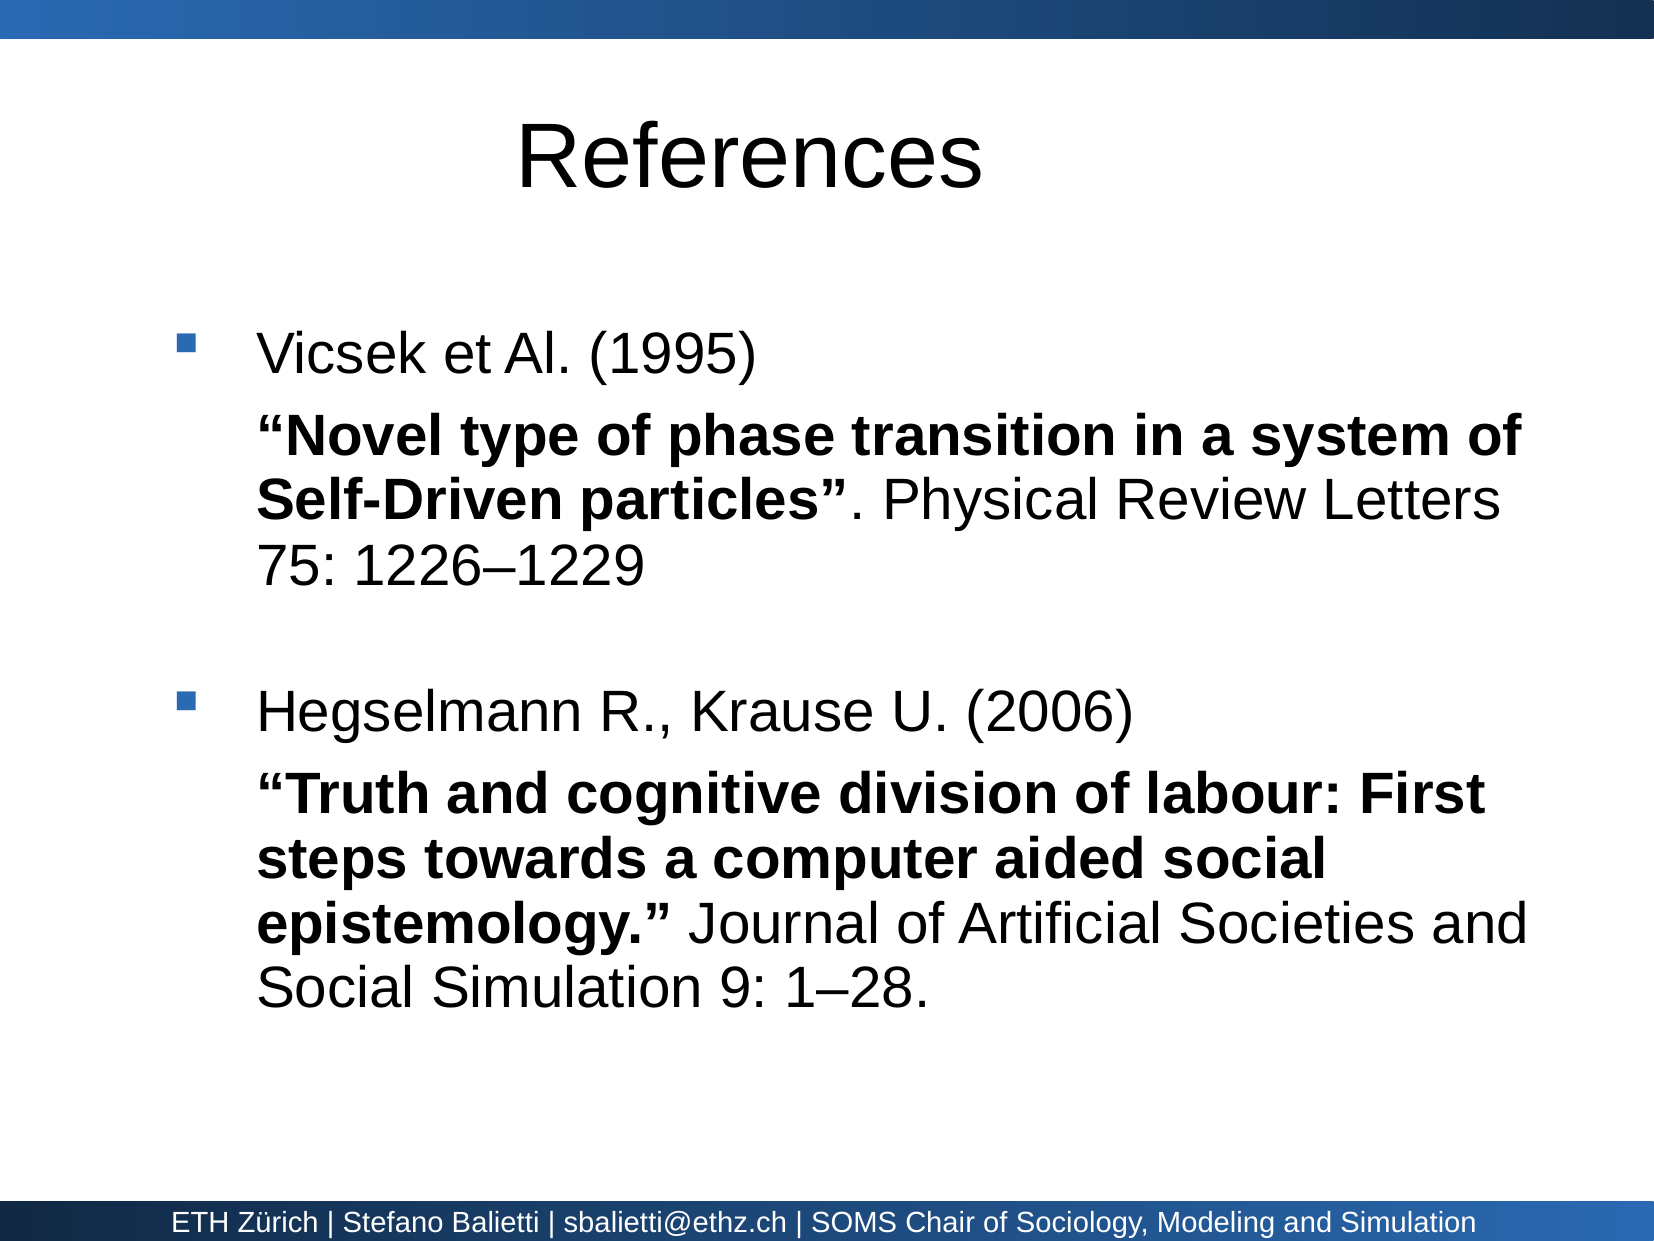

# References
Vicsek et Al. (1995)
“Novel type of phase transition in a system of Self-Driven particles”. Physical Review Letters 75: 1226–1229
Hegselmann R., Krause U. (2006)
“Truth and cognitive division of labour: First steps towards a computer aided social epistemology.” Journal of Artificial Societies and Social Simulation 9: 1–28.
 ETH Zürich | Stefano Balietti | sbalietti@ethz.ch | SOMS Chair of Sociology, Modeling and Simulation